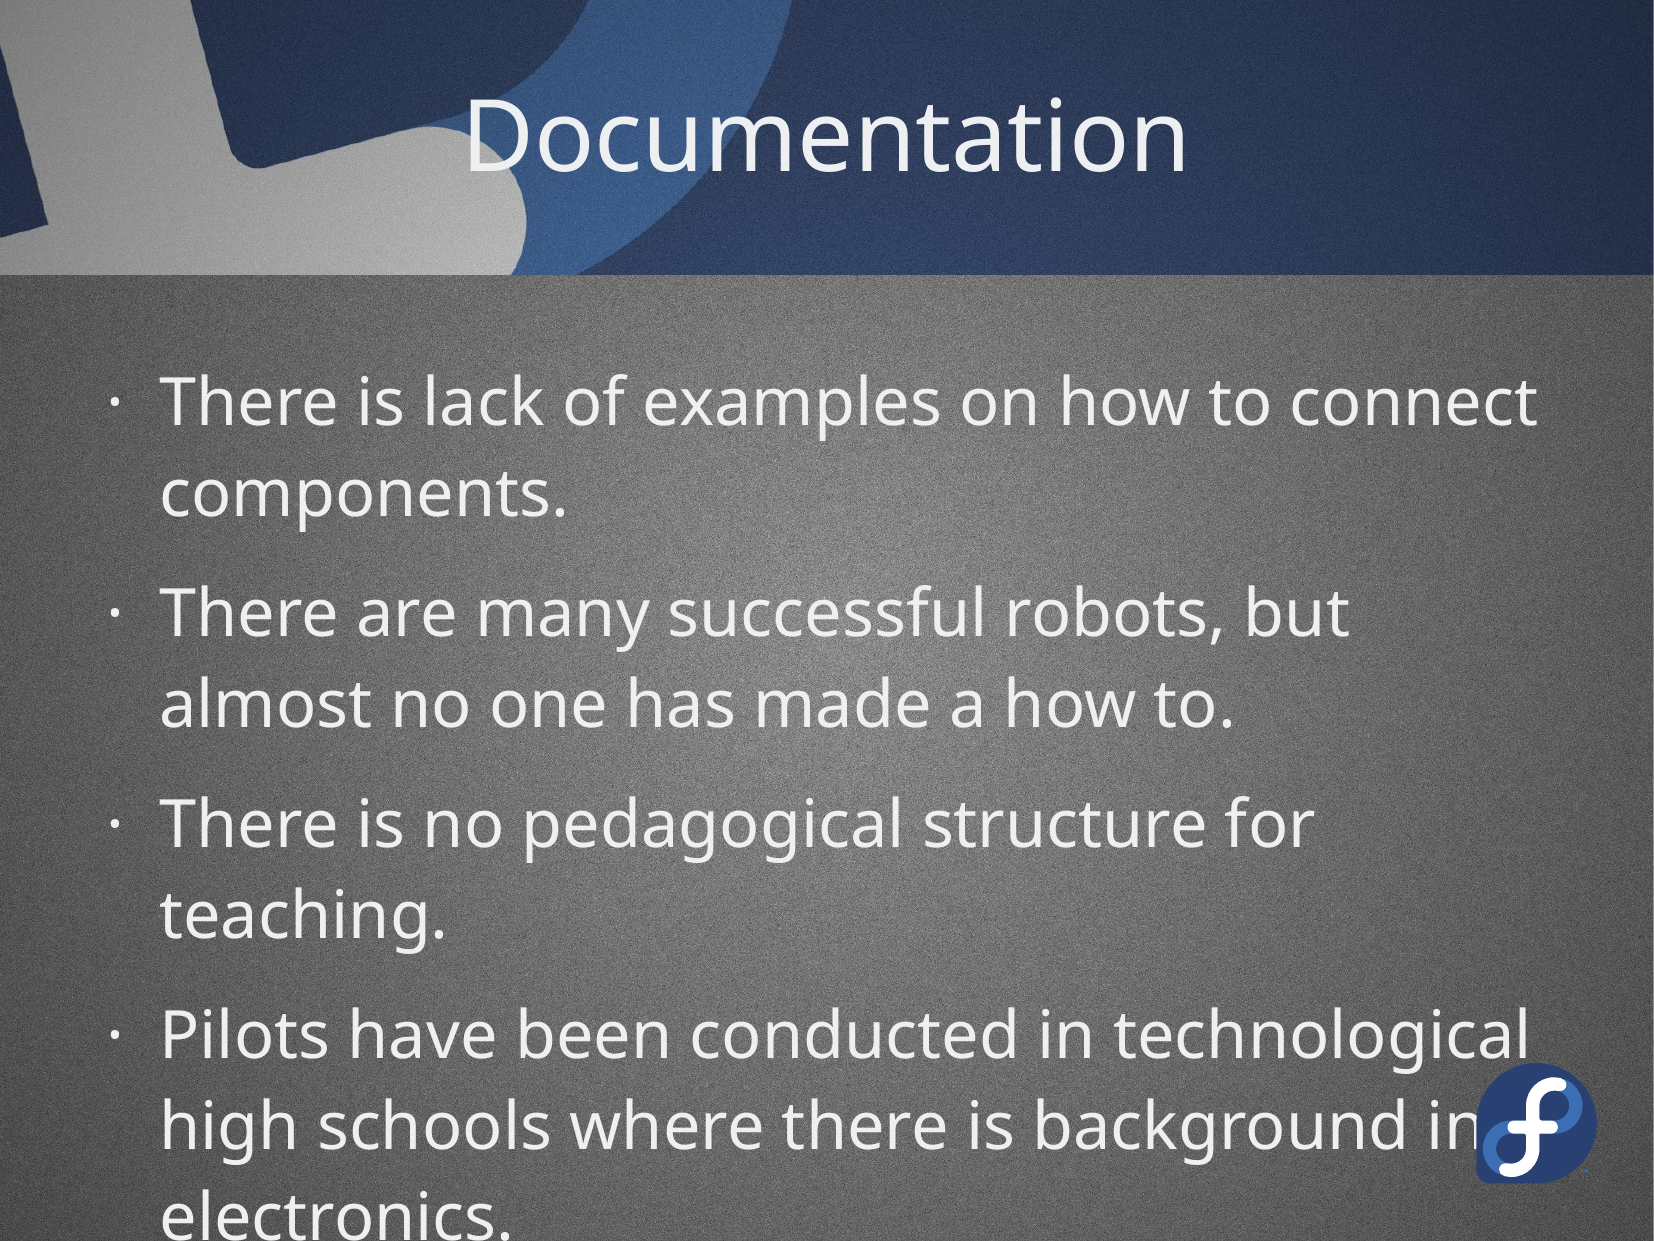

# Documentation
There is lack of examples on how to connect components.
There are many successful robots, but almost no one has made a how to.
There is no pedagogical structure for teaching.
Pilots have been conducted in technological high schools where there is background in electronics.